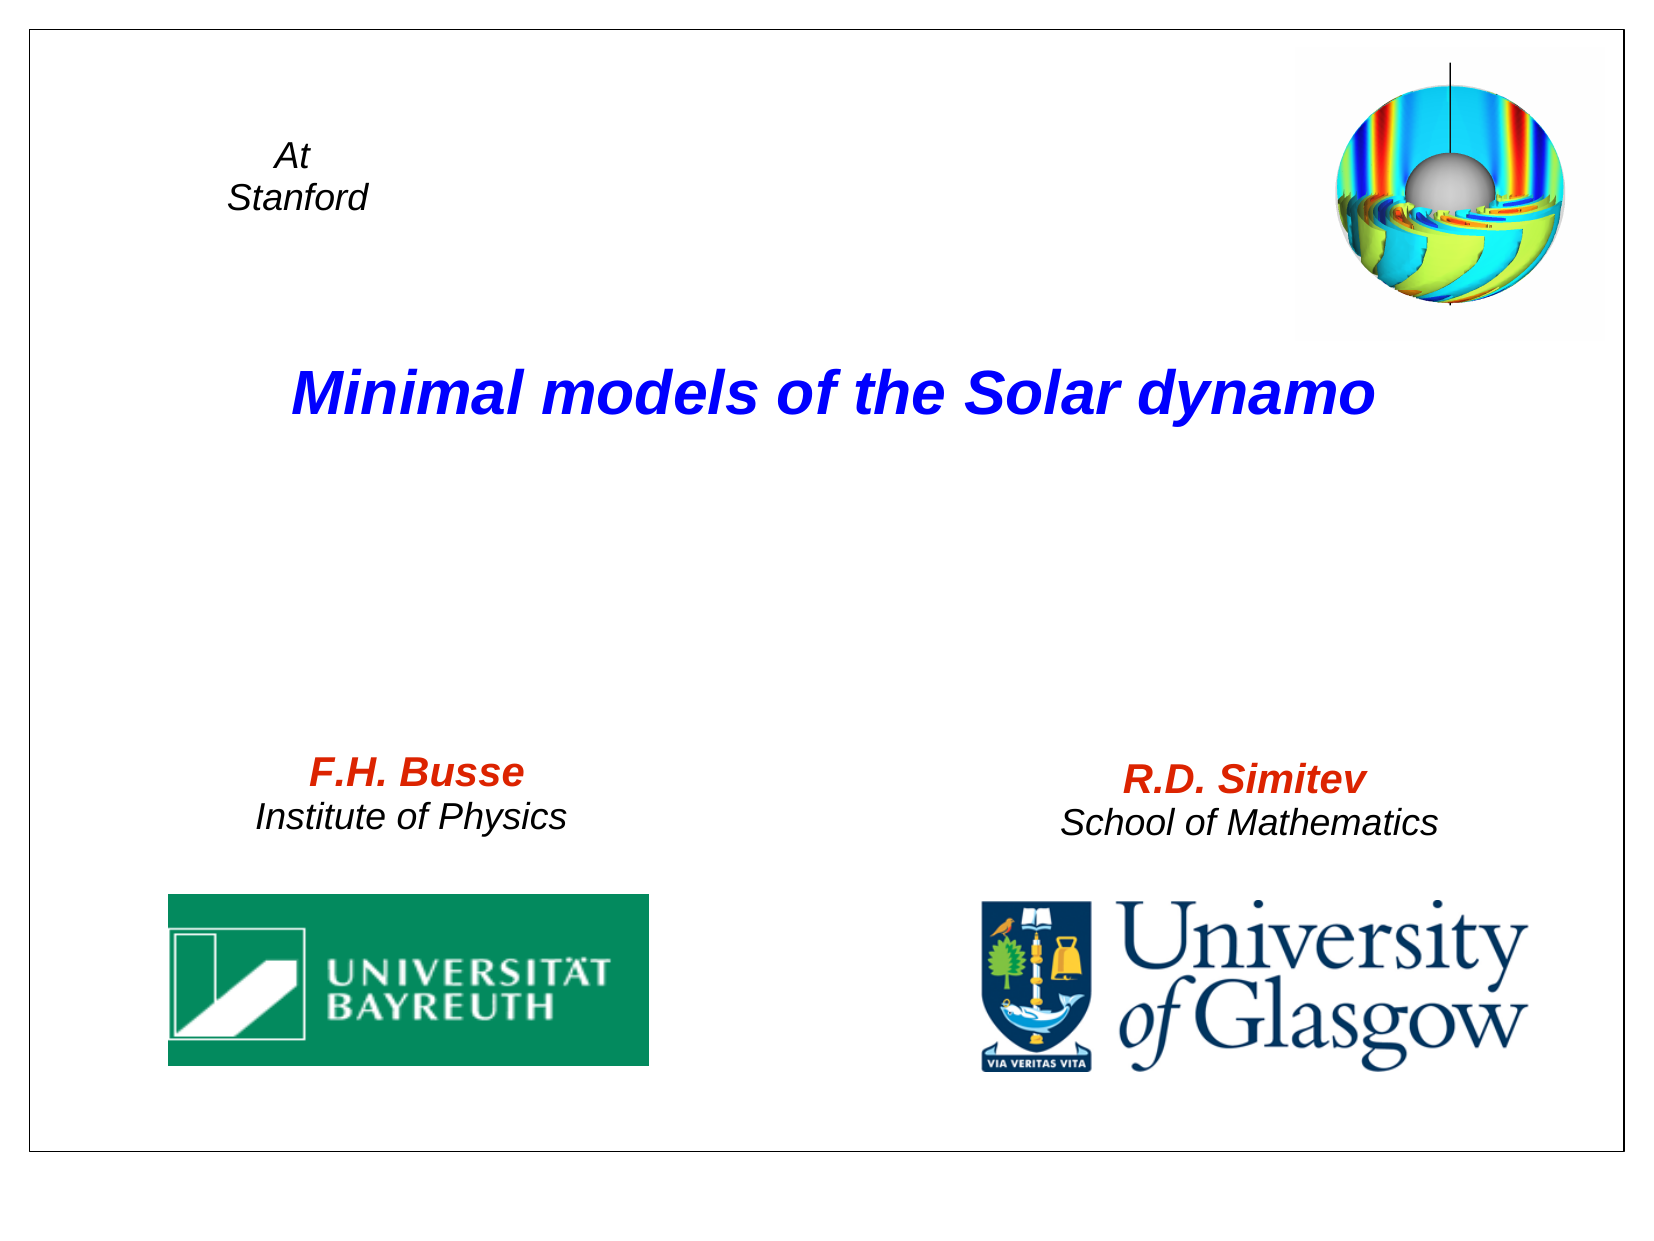

At
 Stanford
 Minimal models of the Solar dynamo
 F.H. Busse
 Institute of Physics
R.D. Simitev
School of Mathematics